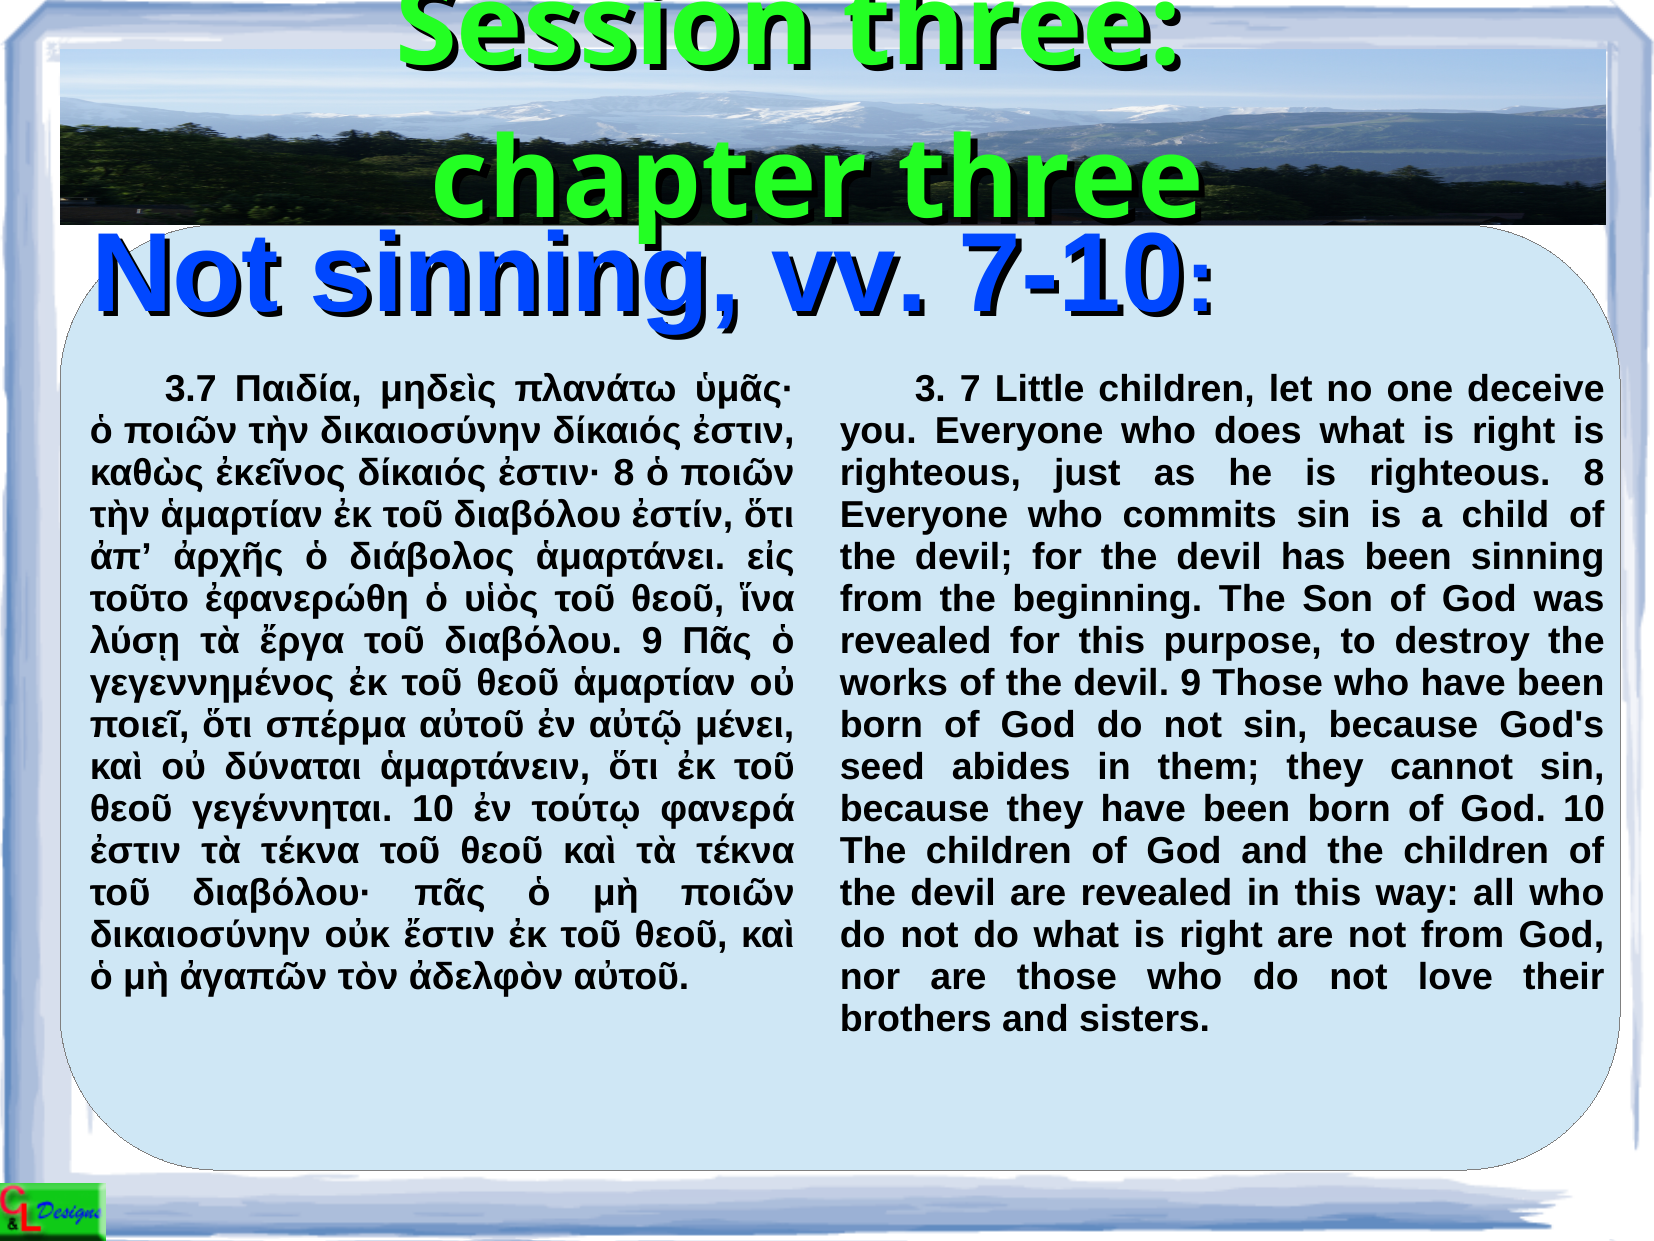

Session three: chapter three
# Not sinning, vv. 7-10:
	3.7 Παιδία, μηδεὶς πλανάτω ὑμᾶς· ὁ ποιῶν τὴν δικαιοσύνην δίκαιός ἐστιν, καθὼς ἐκεῖνος δίκαιός ἐστιν· 8 ὁ ποιῶν τὴν ἁμαρτίαν ἐκ τοῦ διαβόλου ἐστίν, ὅτι ἀπʼ ἀρχῆς ὁ διάβολος ἁμαρτάνει. εἰς τοῦτο ἐφανερώθη ὁ υἱὸς τοῦ θεοῦ, ἵνα λύσῃ τὰ ἔργα τοῦ διαβόλου. 9 Πᾶς ὁ γεγεννημένος ἐκ τοῦ θεοῦ ἁμαρτίαν οὐ ποιεῖ, ὅτι σπέρμα αὐτοῦ ἐν αὐτῷ μένει, καὶ οὐ δύναται ἁμαρτάνειν, ὅτι ἐκ τοῦ θεοῦ γεγέννηται. 10 ἐν τούτῳ φανερά ἐστιν τὰ τέκνα τοῦ θεοῦ καὶ τὰ τέκνα τοῦ διαβόλου· πᾶς ὁ μὴ ποιῶν δικαιοσύνην οὐκ ἔστιν ἐκ τοῦ θεοῦ, καὶ ὁ μὴ ἀγαπῶν τὸν ἀδελφὸν αὐτοῦ.
	3. 7 Little children, let no one deceive you. Everyone who does what is right is righteous, just as he is righteous. 8 Everyone who commits sin is a child of the devil; for the devil has been sinning from the beginning. The Son of God was revealed for this purpose, to destroy the works of the devil. 9 Those who have been born of God do not sin, because God's seed abides in them; they cannot sin, because they have been born of God. 10 The children of God and the children of the devil are revealed in this way: all who do not do what is right are not from God, nor are those who do not love their brothers and sisters.